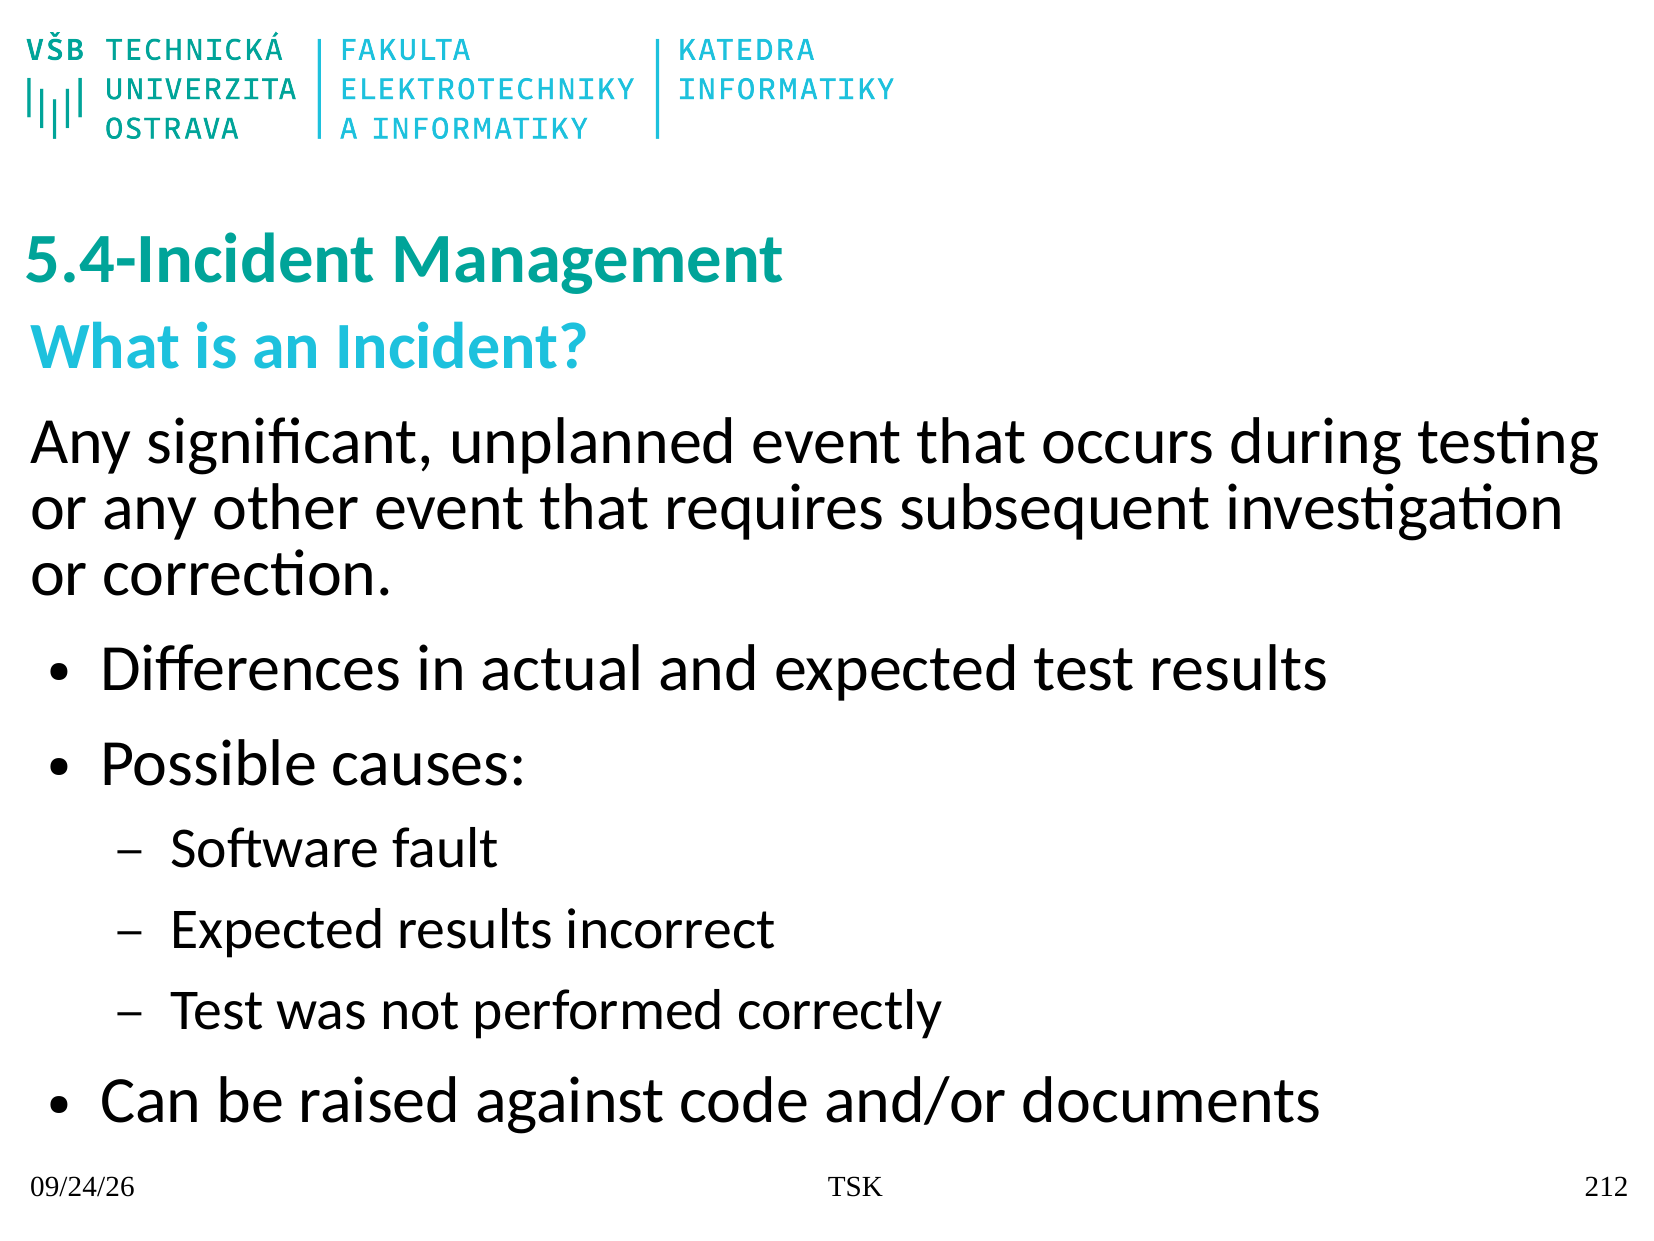

# 5.4-Incident Management
What is an Incident?
Any significant, unplanned event that occurs during testing or any other event that requires subsequent investigation or correction.
Differences in actual and expected test results
Possible causes:
Software fault
Expected results incorrect
Test was not performed correctly
Can be raised against code and/or documents
TSK
212